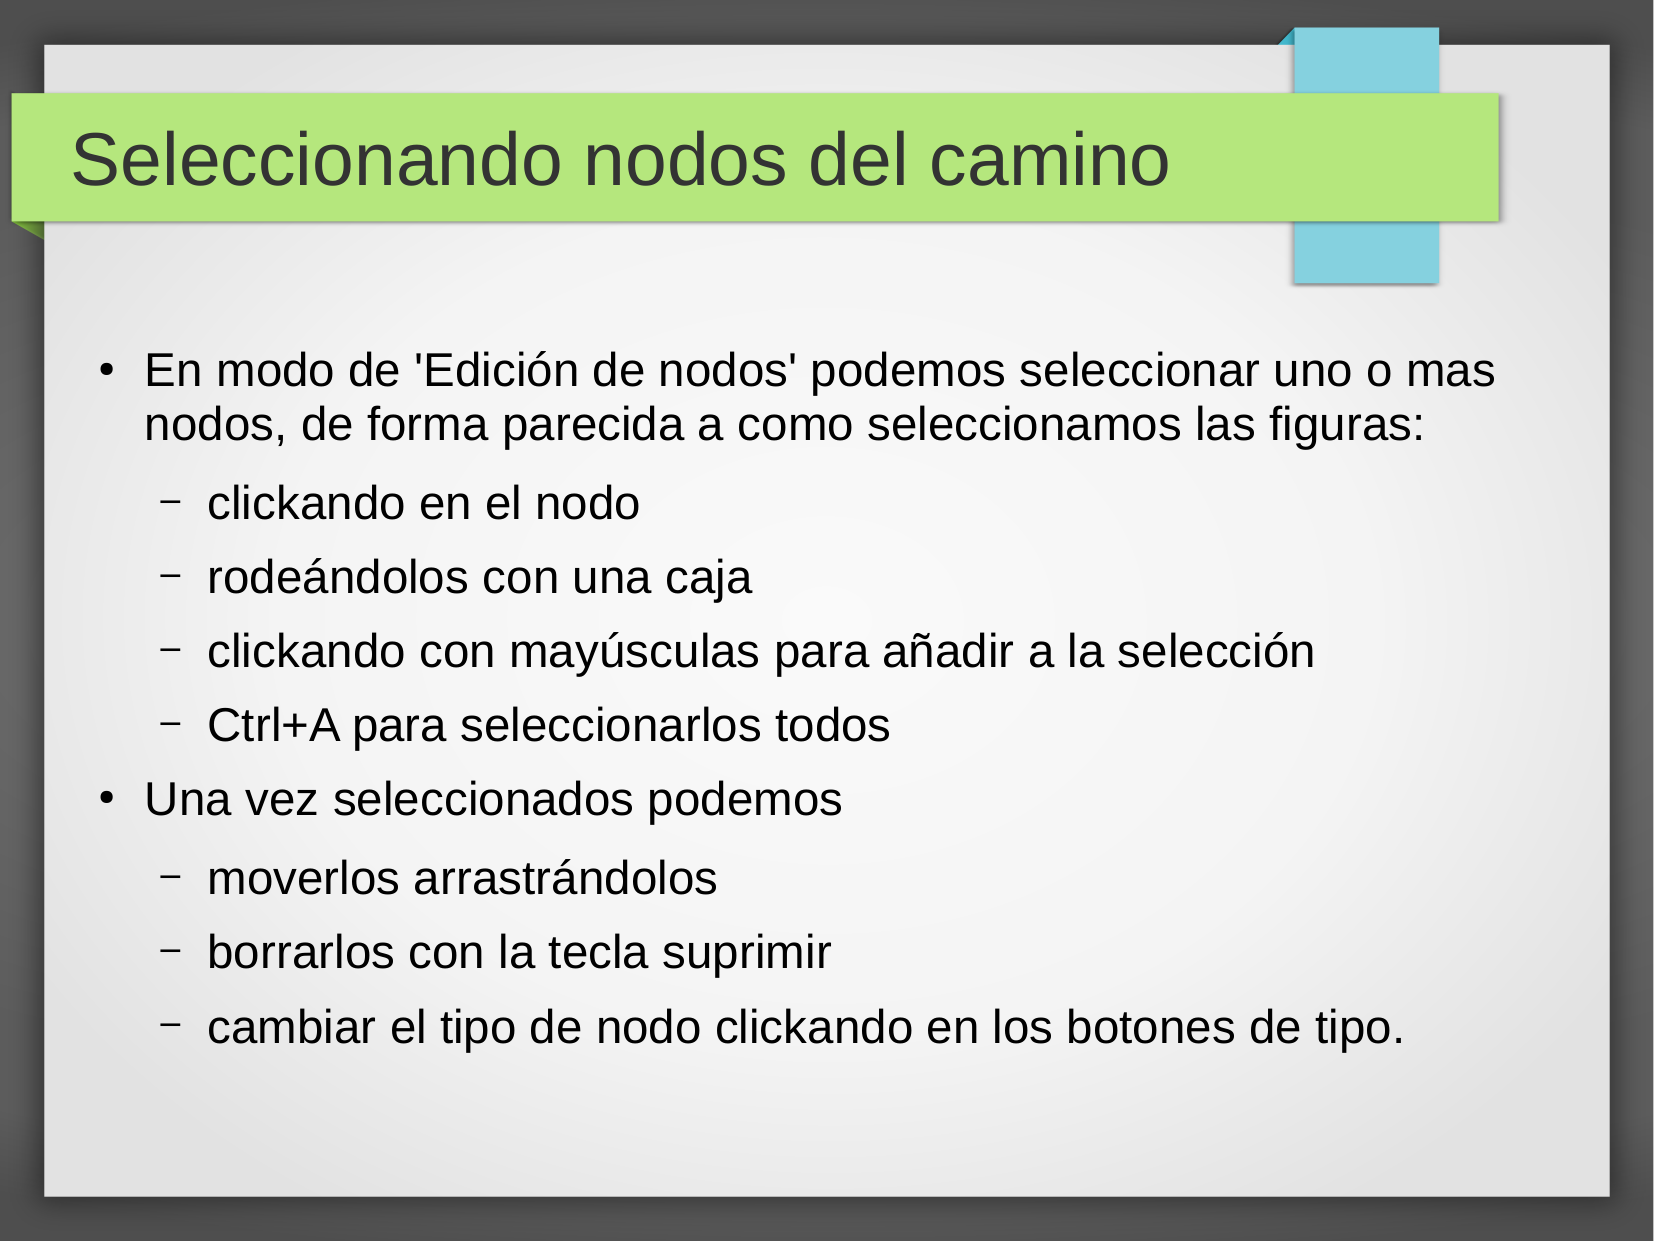

# Seleccionando nodos del camino
En modo de 'Edición de nodos' podemos seleccionar uno o mas nodos, de forma parecida a como seleccionamos las figuras:
clickando en el nodo
rodeándolos con una caja
clickando con mayúsculas para añadir a la selección
Ctrl+A para seleccionarlos todos
Una vez seleccionados podemos
moverlos arrastrándolos
borrarlos con la tecla suprimir
cambiar el tipo de nodo clickando en los botones de tipo.